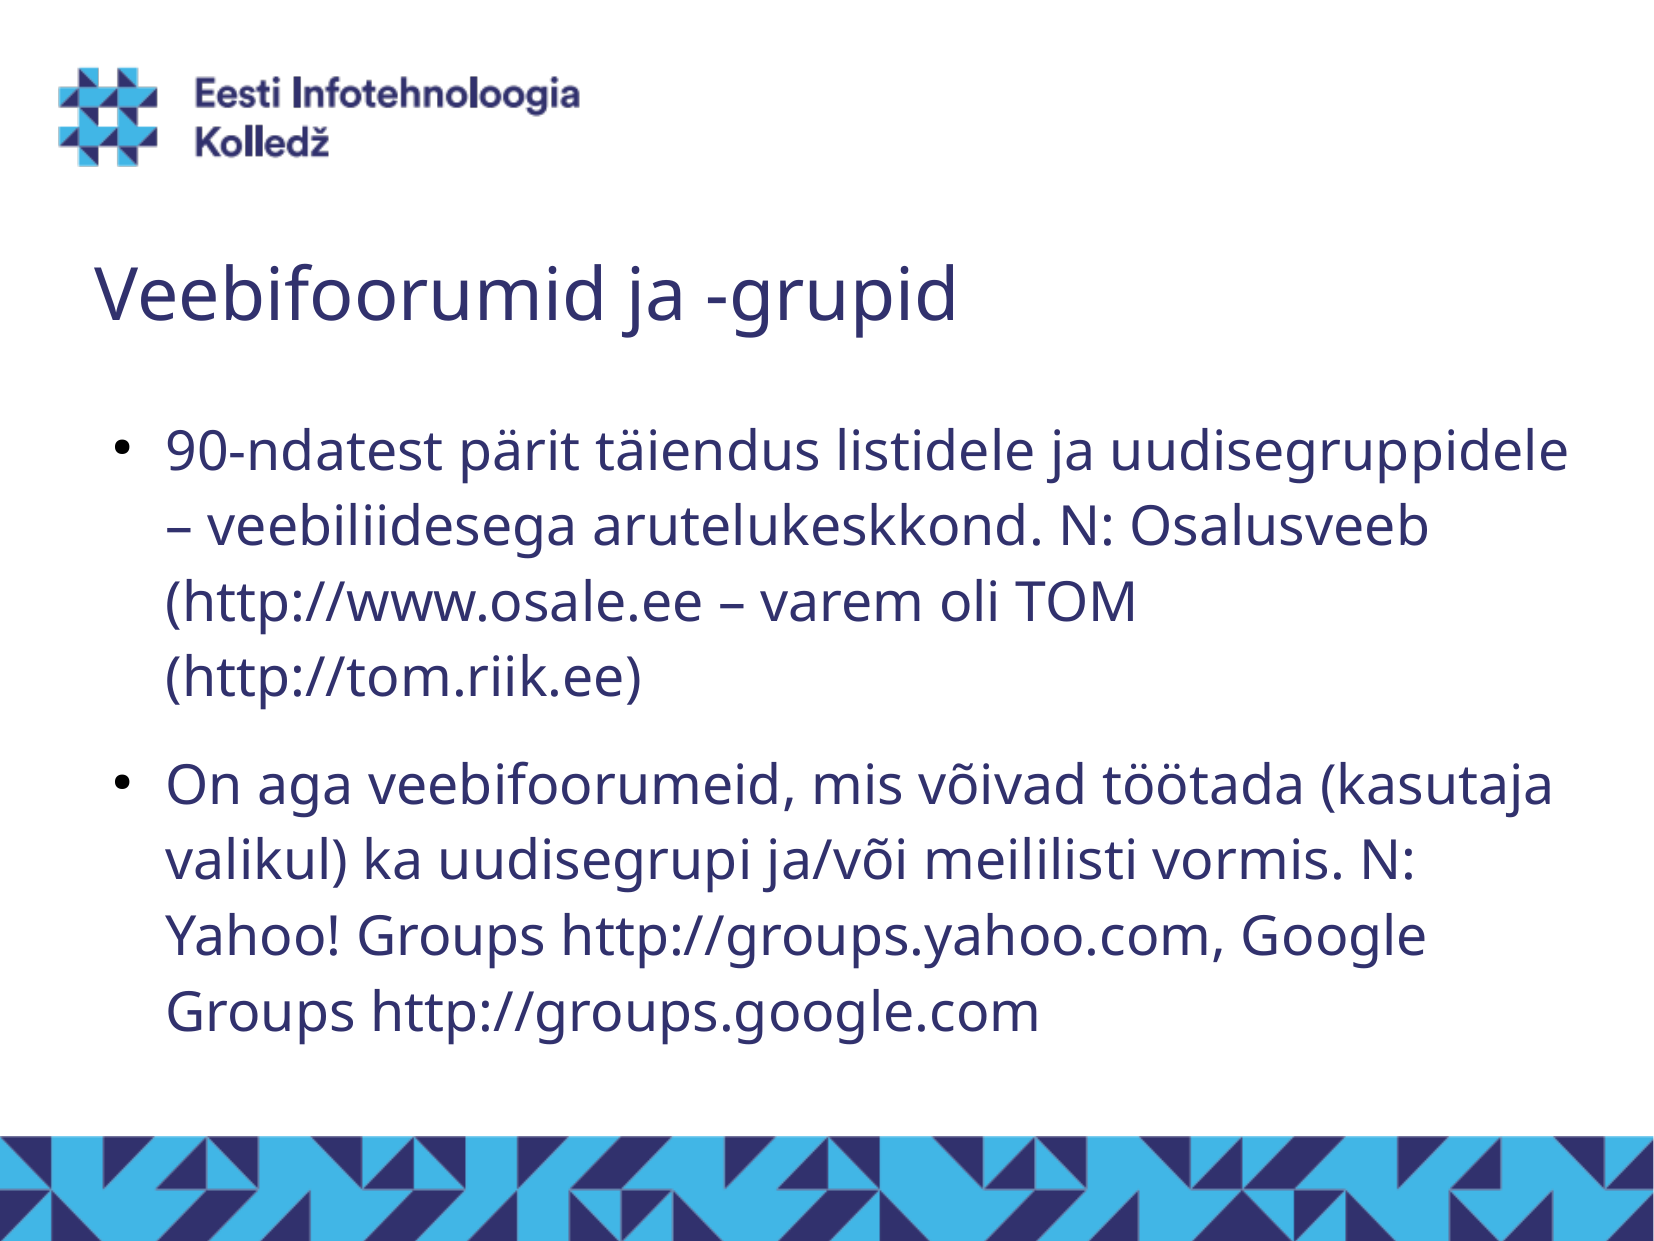

# Veebifoorumid ja -grupid
90-ndatest pärit täiendus listidele ja uudisegruppidele – veebiliidesega arutelukeskkond. N: Osalusveeb (http://www.osale.ee – varem oli TOM (http://tom.riik.ee)
On aga veebifoorumeid, mis võivad töötada (kasutaja valikul) ka uudisegrupi ja/või meililisti vormis. N: Yahoo! Groups http://groups.yahoo.com, Google Groups http://groups.google.com